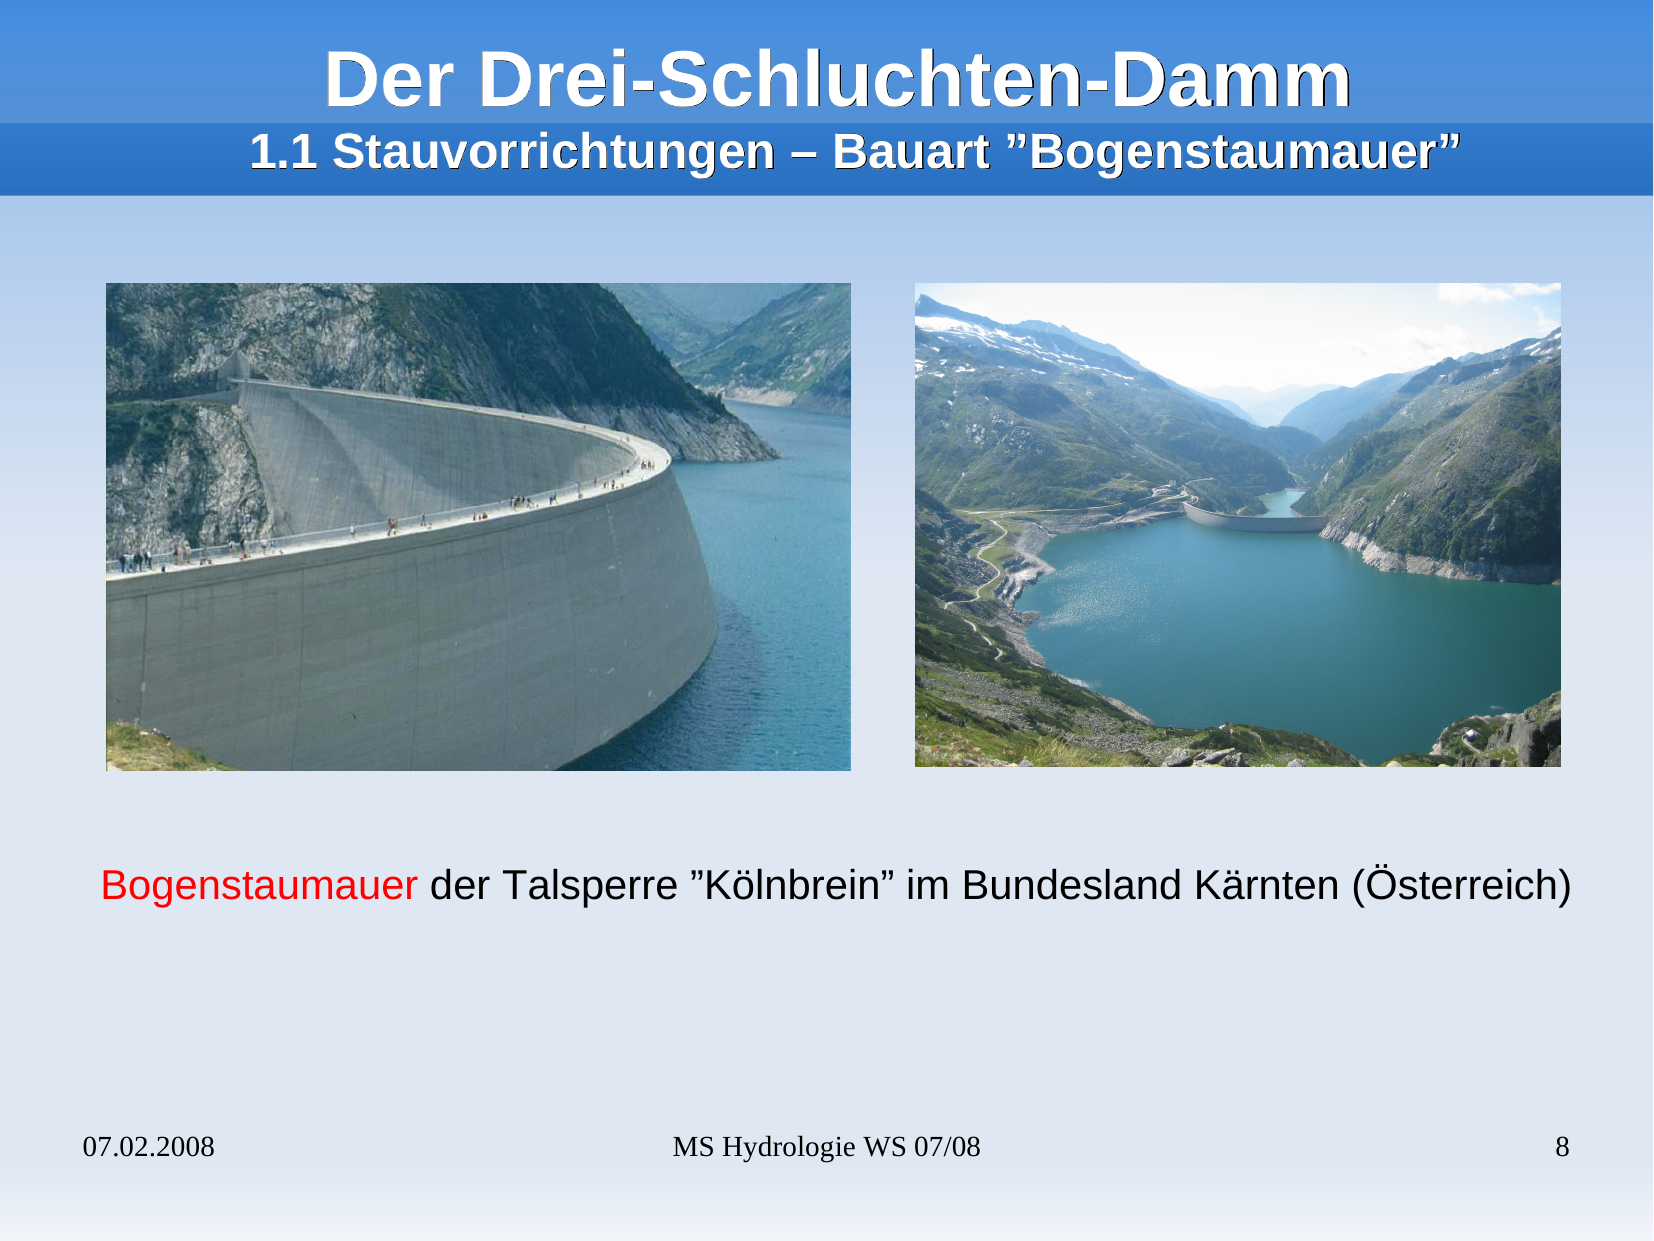

# Der Drei-Schluchten-Damm 1.1 Stauvorrichtungen – Bauart ”Bogenstaumauer”
Bogenstaumauer der Talsperre ”Kölnbrein” im Bundesland Kärnten (Österreich)
07.02.2008
MS Hydrologie WS 07/08
8